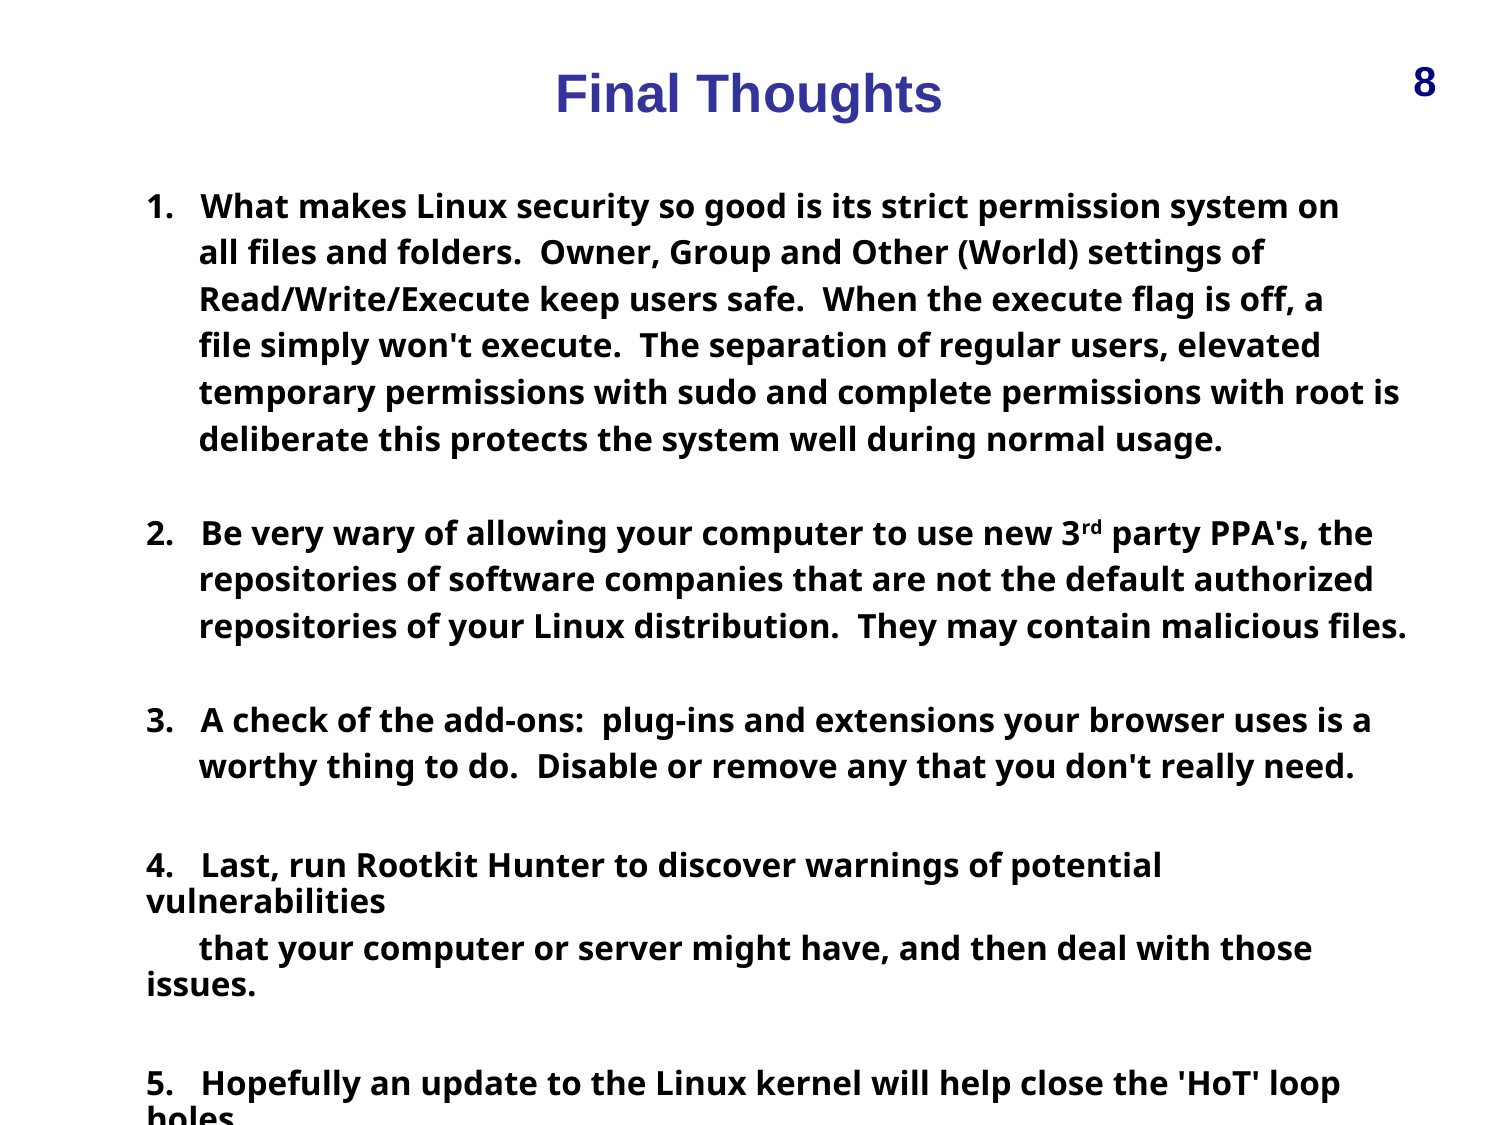

# Final Thoughts
8
1. What makes Linux security so good is its strict permission system on
 all files and folders. Owner, Group and Other (World) settings of
 Read/Write/Execute keep users safe. When the execute flag is off, a
 file simply won't execute. The separation of regular users, elevated
 temporary permissions with sudo and complete permissions with root is
 deliberate this protects the system well during normal usage.
2. Be very wary of allowing your computer to use new 3rd party PPA's, the
 repositories of software companies that are not the default authorized
 repositories of your Linux distribution. They may contain malicious files.
3. A check of the add-ons: plug-ins and extensions your browser uses is a
 worthy thing to do. Disable or remove any that you don't really need.
4. Last, run Rootkit Hunter to discover warnings of potential vulnerabilities
 that your computer or server might have, and then deal with those issues.
5. Hopefully an update to the Linux kernel will help close the 'HoT' loop holes.